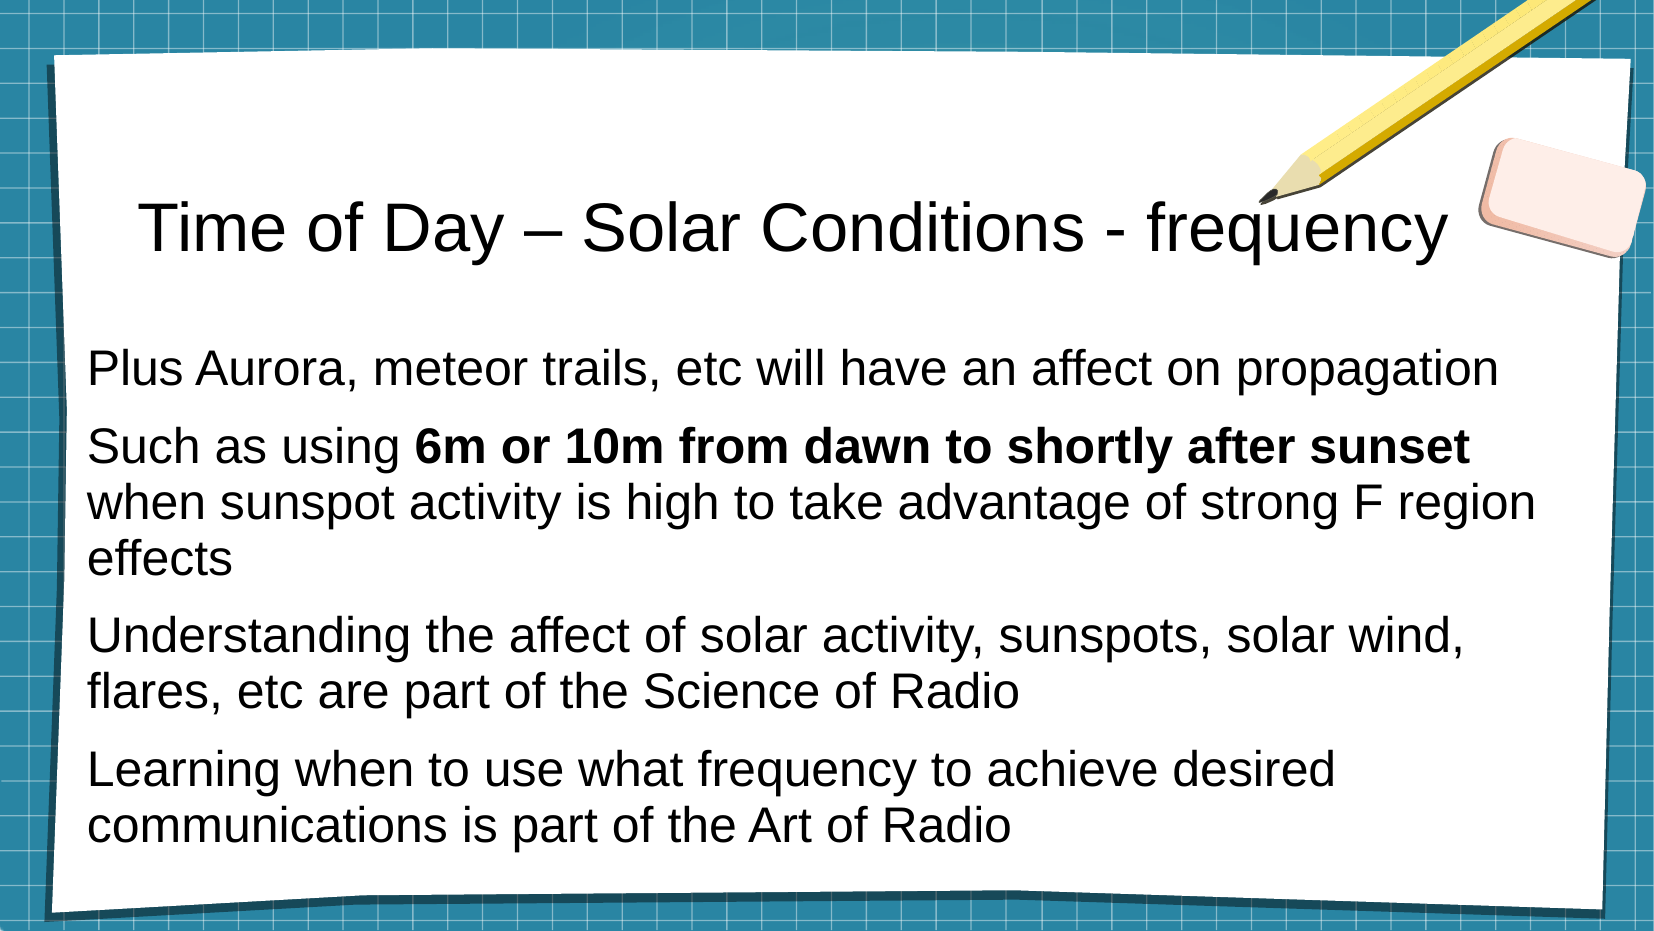

# Time of Day – Solar Conditions - frequency
Plus Aurora, meteor trails, etc will have an affect on propagation
Such as using 6m or 10m from dawn to shortly after sunset when sunspot activity is high to take advantage of strong F region effects
Understanding the affect of solar activity, sunspots, solar wind, flares, etc are part of the Science of Radio
Learning when to use what frequency to achieve desired communications is part of the Art of Radio